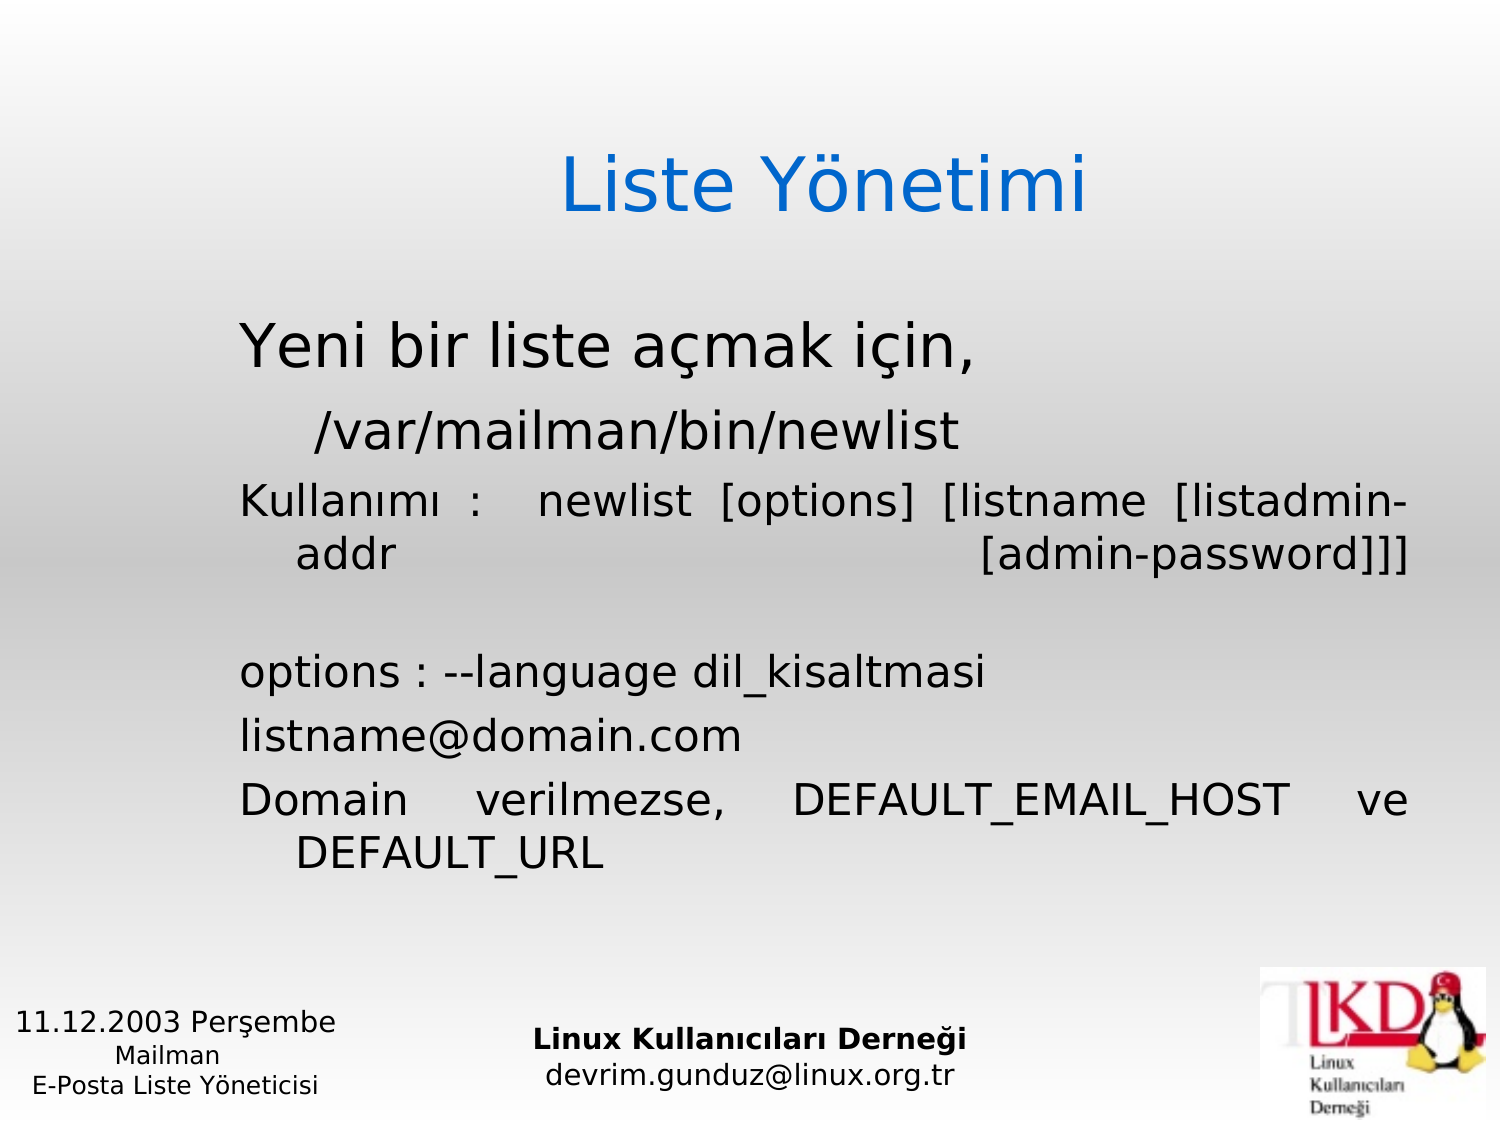

# Liste Yönetimi
Yeni bir liste açmak için,
/var/mailman/bin/newlist
Kullanımı : newlist [options] [listname [listadmin-addr [admin-password]]]
options : --language dil_kisaltmasi
listname@domain.com
Domain verilmezse, DEFAULT_EMAIL_HOST ve DEFAULT_URL